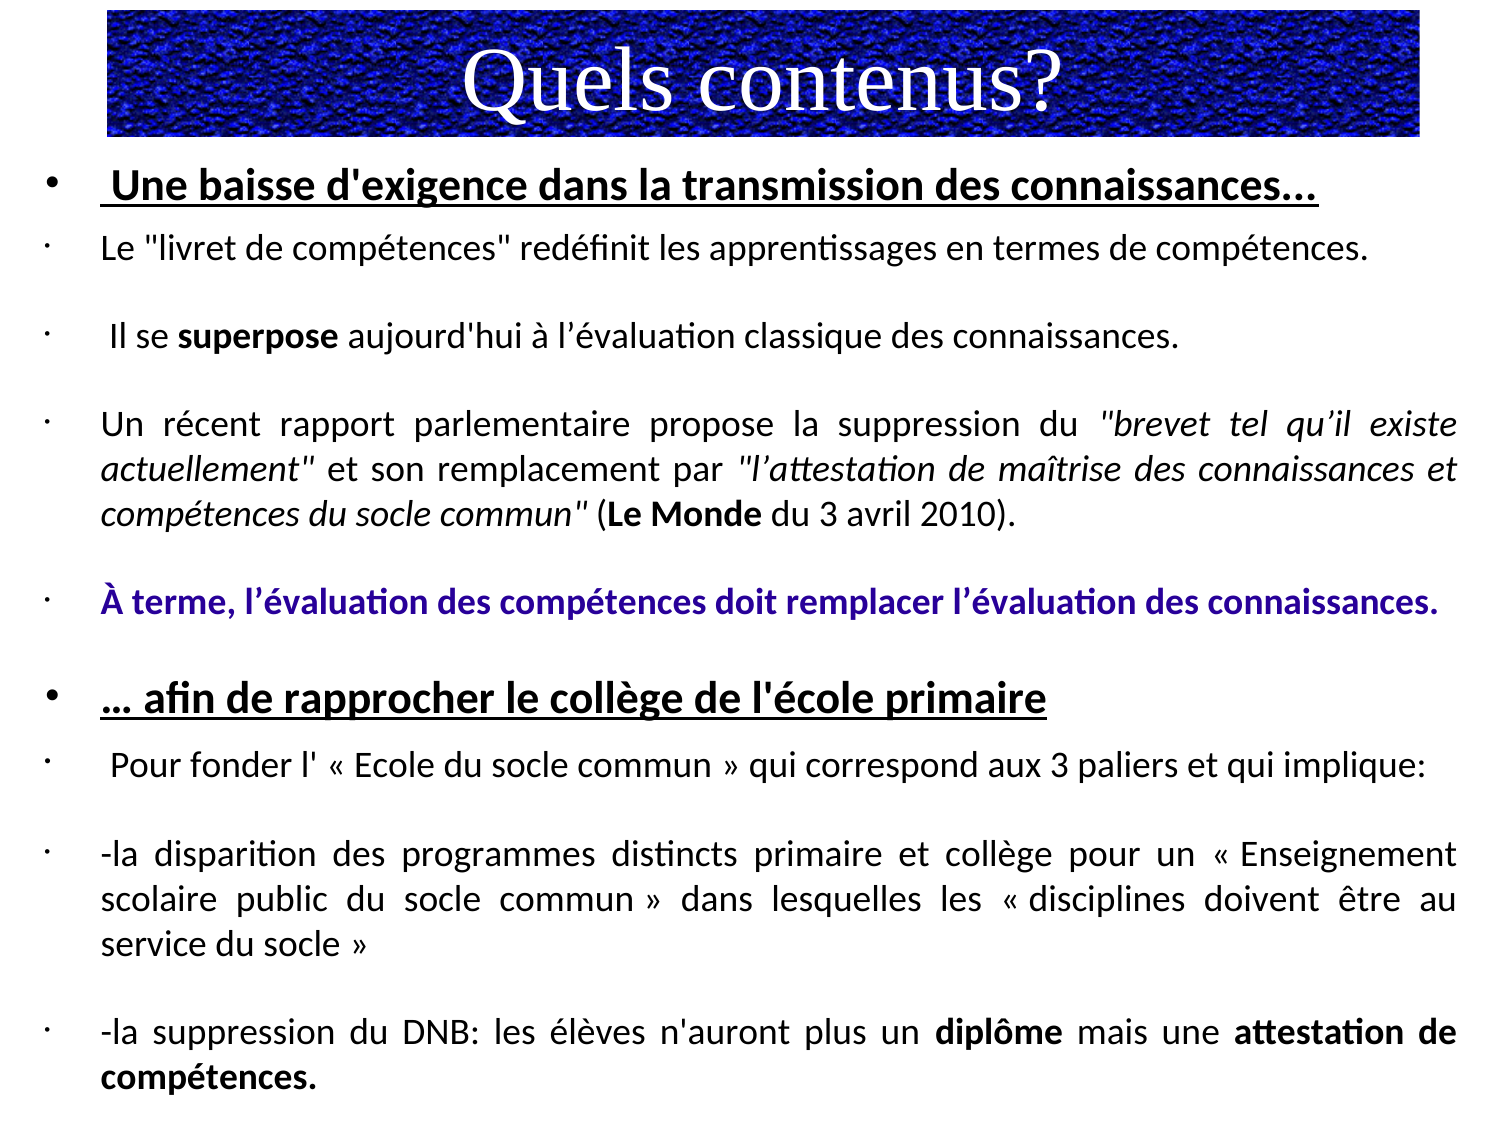

# Quels contenus?
 Une baisse d'exigence dans la transmission des connaissances...
Le "livret de compétences" redéfinit les apprentissages en termes de compétences.
 Il se superpose aujourd'hui à l’évaluation classique des connaissances.
Un récent rapport parlementaire propose la suppression du "brevet tel qu’il existe actuellement" et son remplacement par "l’attestation de maîtrise des connaissances et compétences du socle commun" (Le Monde du 3 avril 2010).
À terme, l’évaluation des compétences doit remplacer l’évaluation des connaissances.
… afin de rapprocher le collège de l'école primaire
 Pour fonder l' « Ecole du socle commun » qui correspond aux 3 paliers et qui implique:
-la disparition des programmes distincts primaire et collège pour un « Enseignement scolaire public du socle commun » dans lesquelles les « disciplines doivent être au service du socle »
-la suppression du DNB: les élèves n'auront plus un diplôme mais une attestation de compétences.